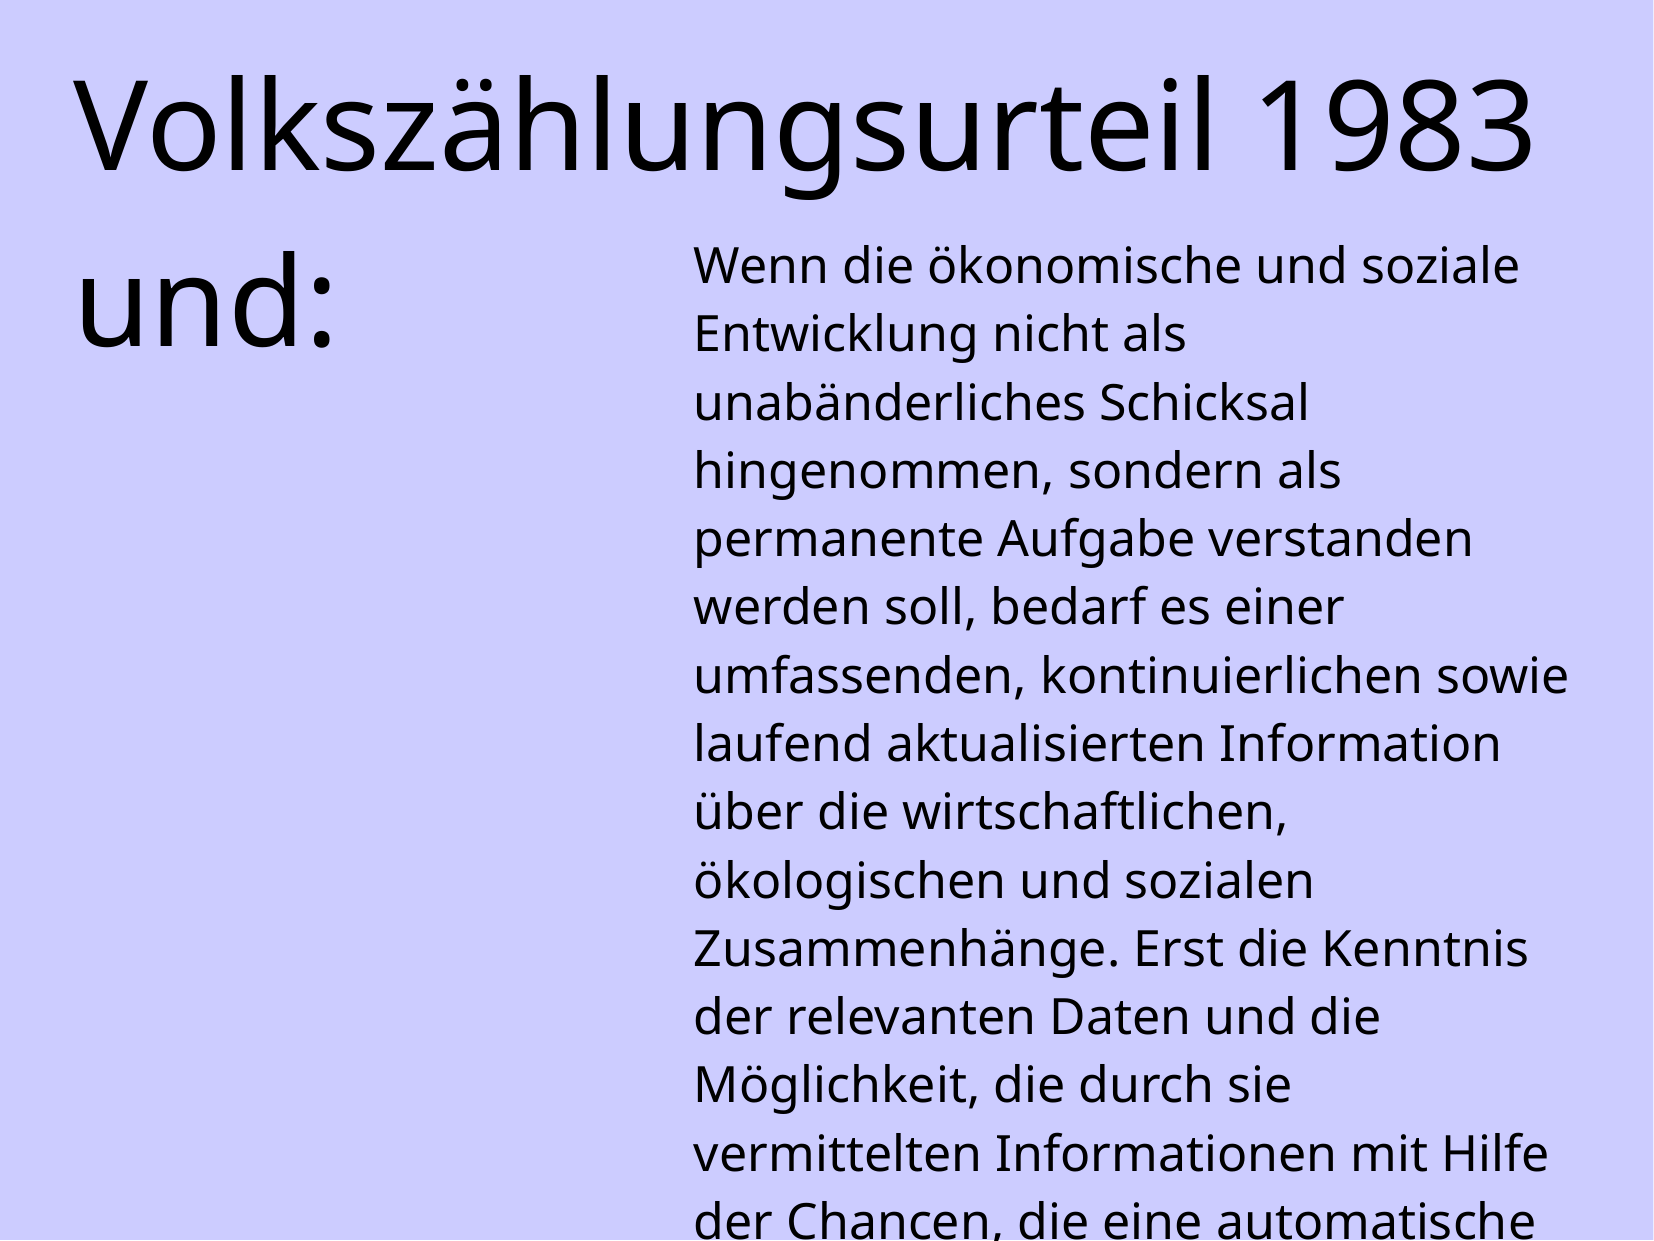

Volkszählungsurteil 1983
und:
Wenn die ökonomische und soziale Entwicklung nicht als unabänderliches Schicksal hingenommen, sondern als permanente Aufgabe verstanden werden soll, bedarf es einer umfassenden, kontinuierlichen sowie laufend aktualisierten Information über die wirtschaftlichen, ökologischen und sozialen Zusammenhänge. Erst die Kenntnis der relevanten Daten und die Möglichkeit, die durch sie vermittelten Informationen mit Hilfe der Chancen, die eine automatische Datenverarbeitung bietet, für die Statistik zu nutzen, schafft die für eine am Sozialstaatsprinzip orientierte staatliche Politik unentbehrliche Handlungsgrundlage.